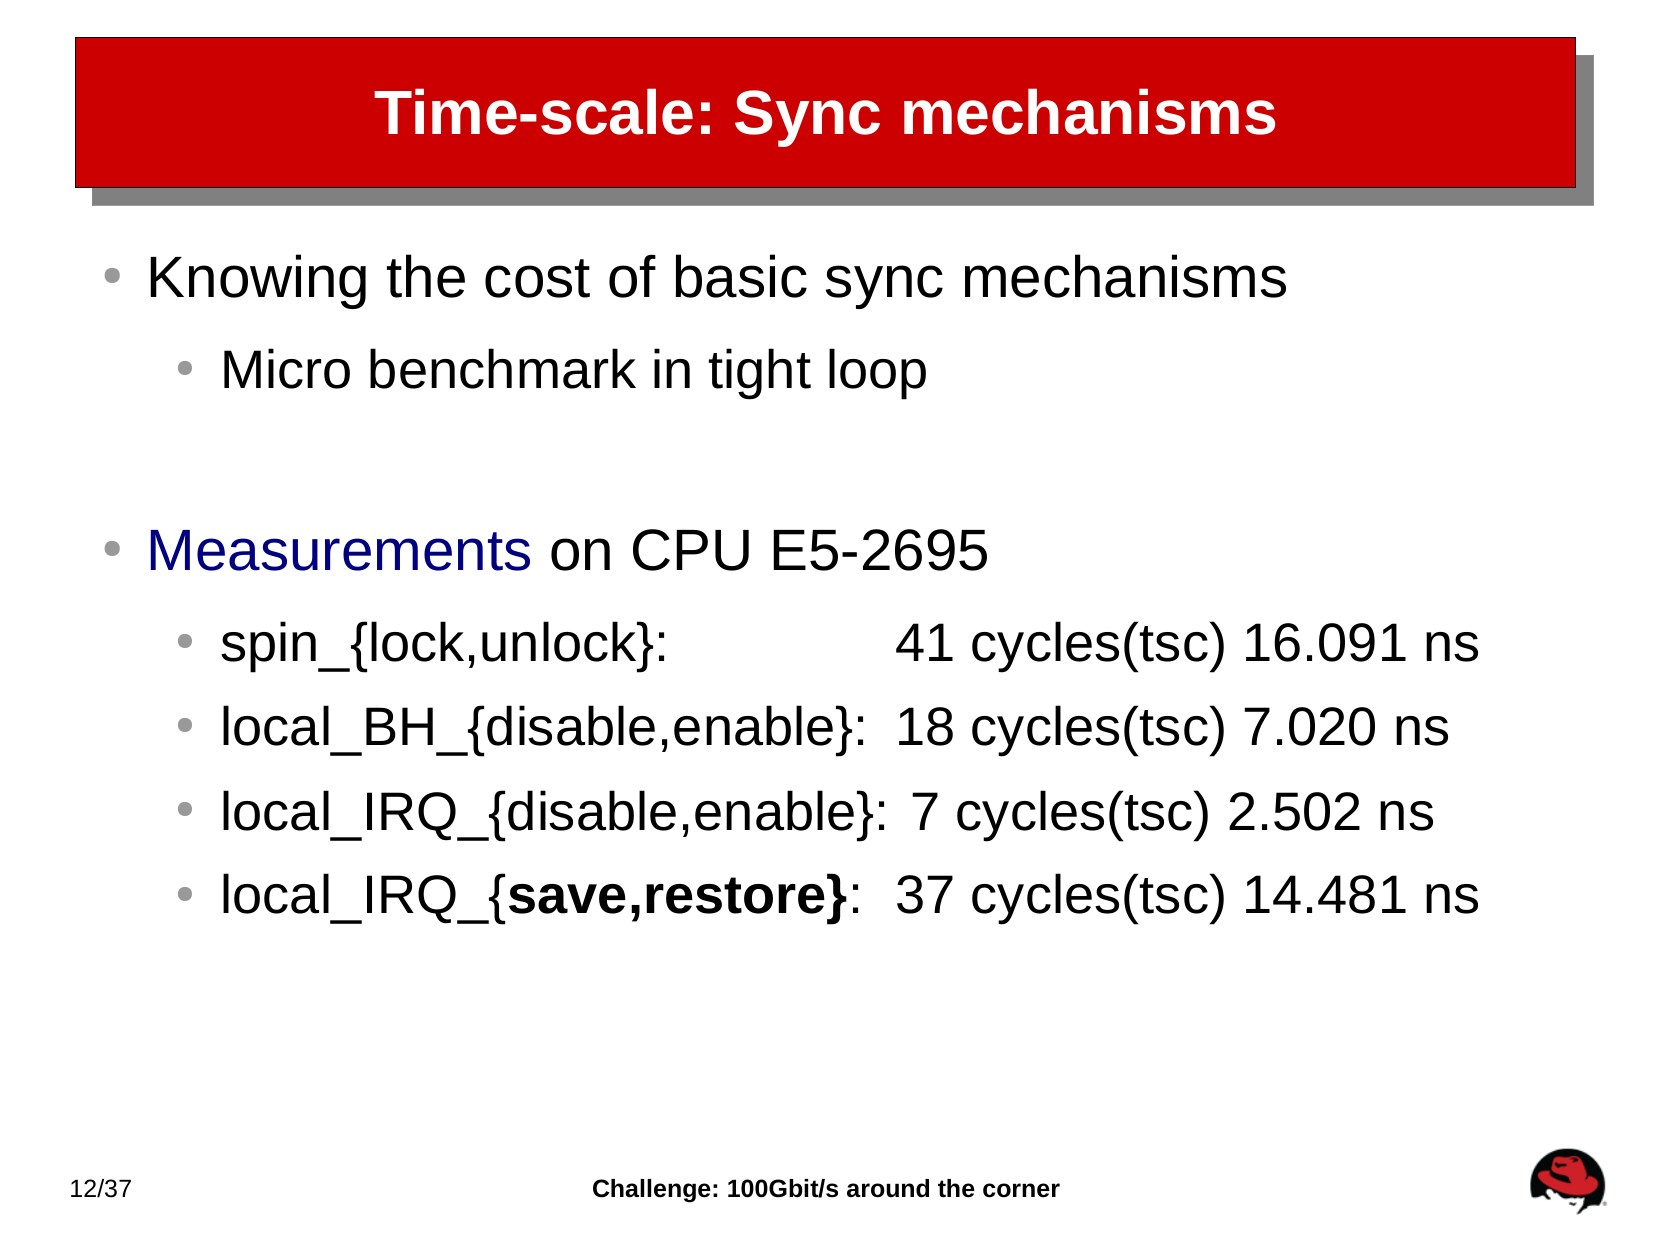

# Time-scale: Sync mechanisms
Knowing the cost of basic sync mechanisms
Micro benchmark in tight loop
Measurements on CPU E5-2695
spin_{lock,unlock}:			41 cycles(tsc) 16.091 ns
local_BH_{disable,enable}:	18 cycles(tsc) 7.020 ns
local_IRQ_{disable,enable}:	 7 cycles(tsc) 2.502 ns
local_IRQ_{save,restore}:	37 cycles(tsc) 14.481 ns